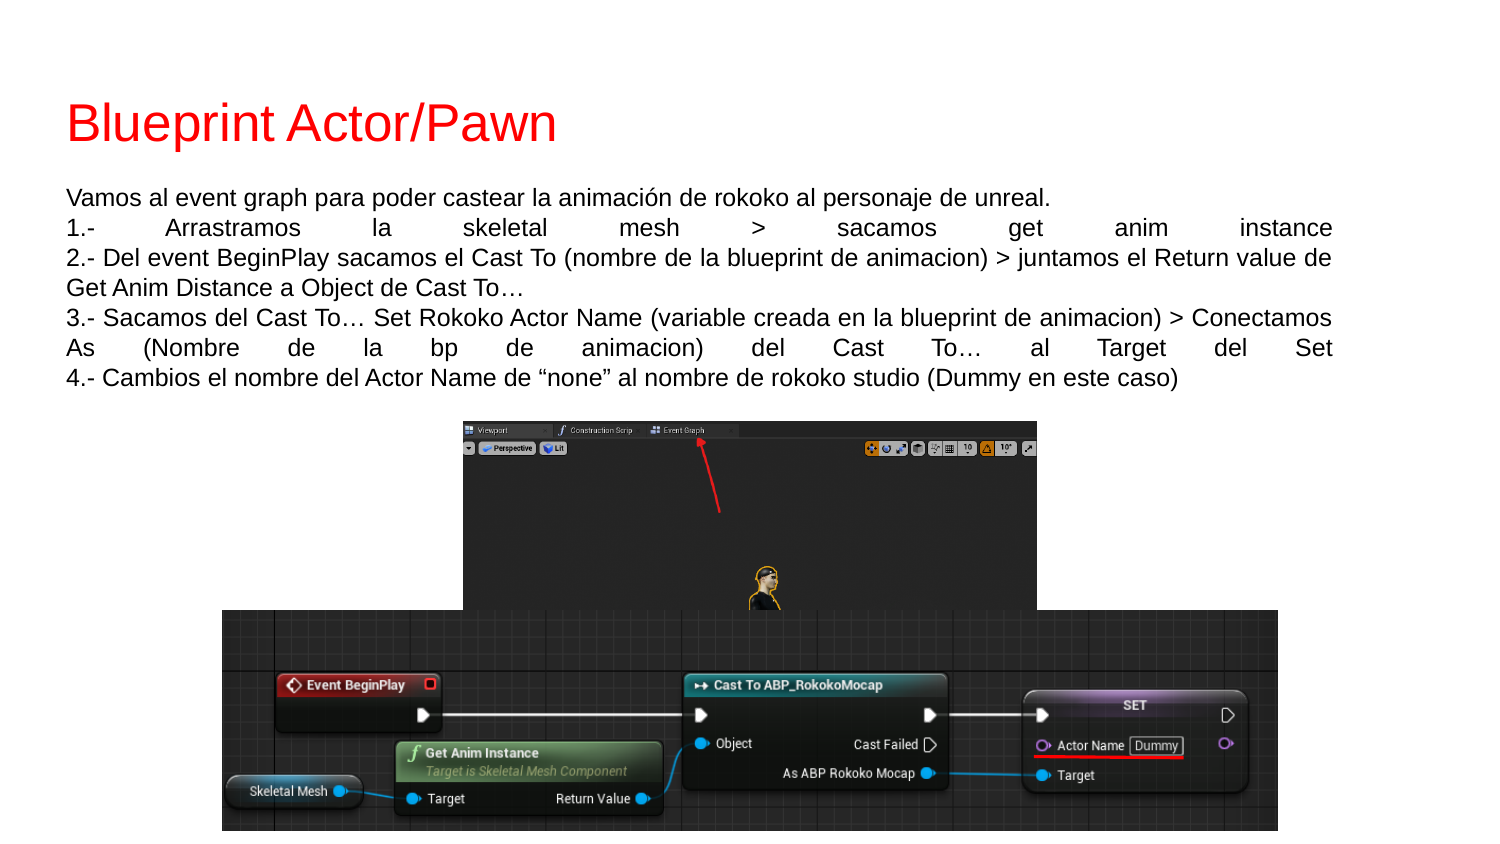

# Blueprint Actor/Pawn
Vamos al event graph para poder castear la animación de rokoko al personaje de unreal.
1.- Arrastramos la skeletal mesh > sacamos get anim instance
2.- Del event BeginPlay sacamos el Cast To (nombre de la blueprint de animacion) > juntamos el Return value de Get Anim Distance a Object de Cast To…
3.- Sacamos del Cast To… Set Rokoko Actor Name (variable creada en la blueprint de animacion) > Conectamos As (Nombre de la bp de animacion) del Cast To… al Target del Set
4.- Cambios el nombre del Actor Name de “none” al nombre de rokoko studio (Dummy en este caso)